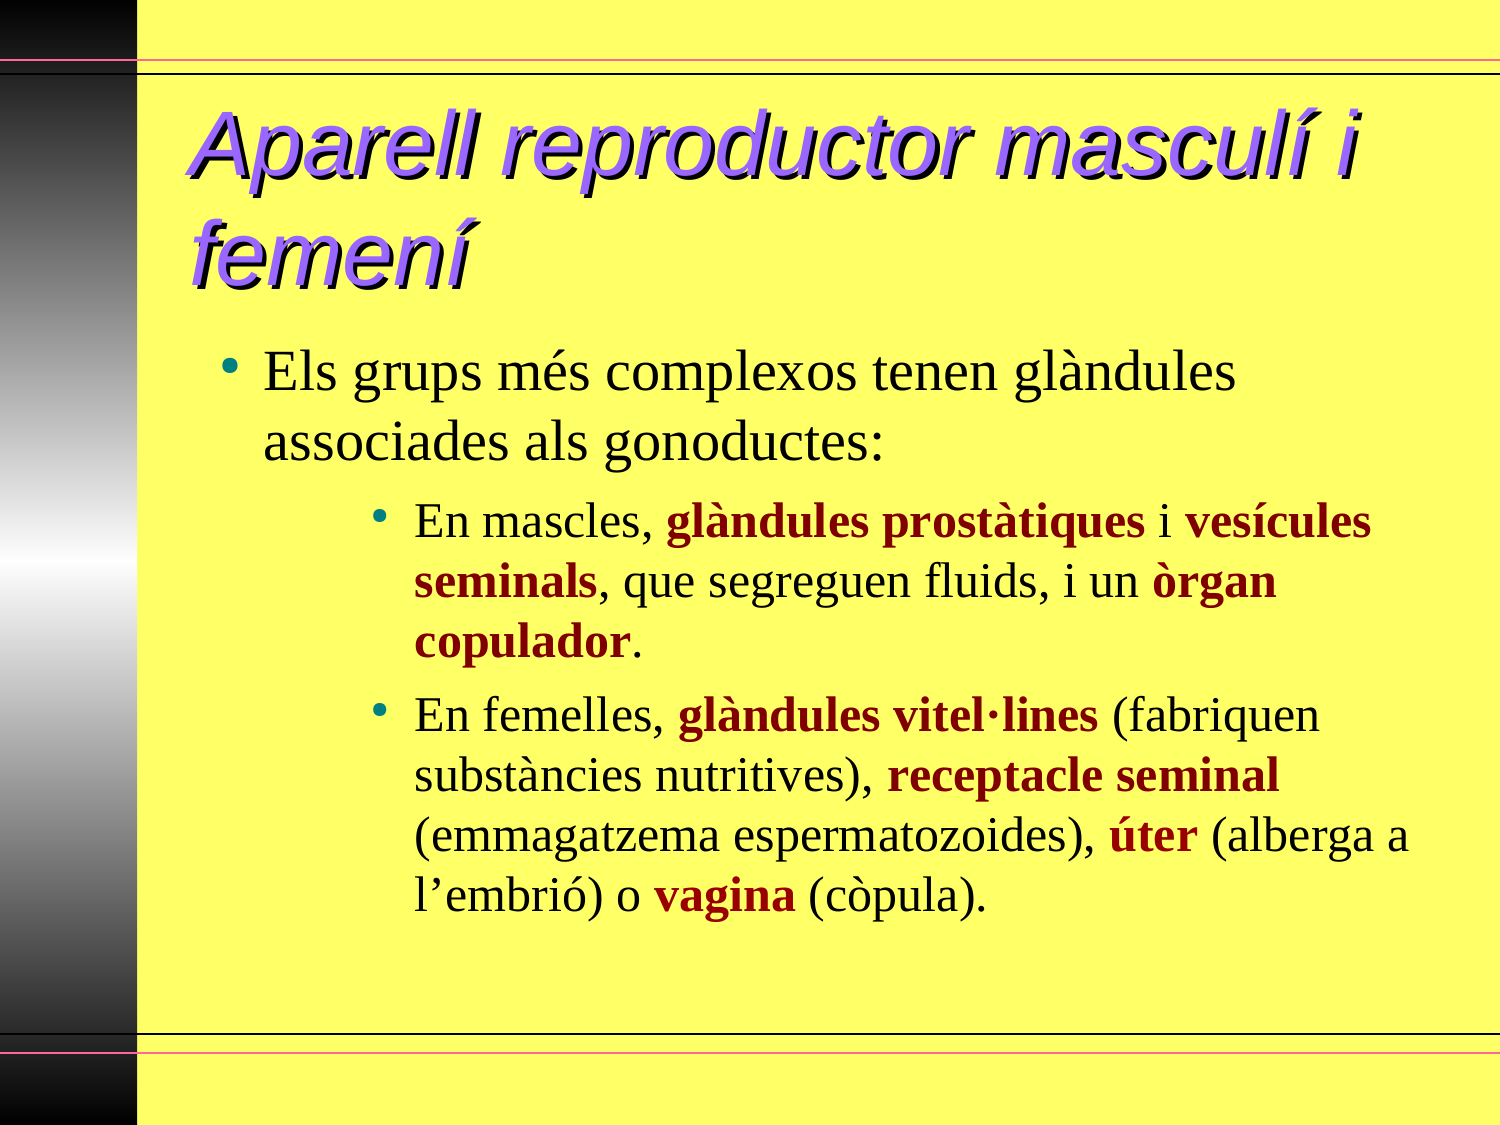

# Aparell reproductor masculí i femení
Els grups més complexos tenen glàndules associades als gonoductes:
En mascles, glàndules prostàtiques i vesícules seminals, que segreguen fluids, i un òrgan copulador.
En femelles, glàndules vitel·lines (fabriquen substàncies nutritives), receptacle seminal (emmagatzema espermatozoides), úter (alberga a l’embrió) o vagina (còpula).